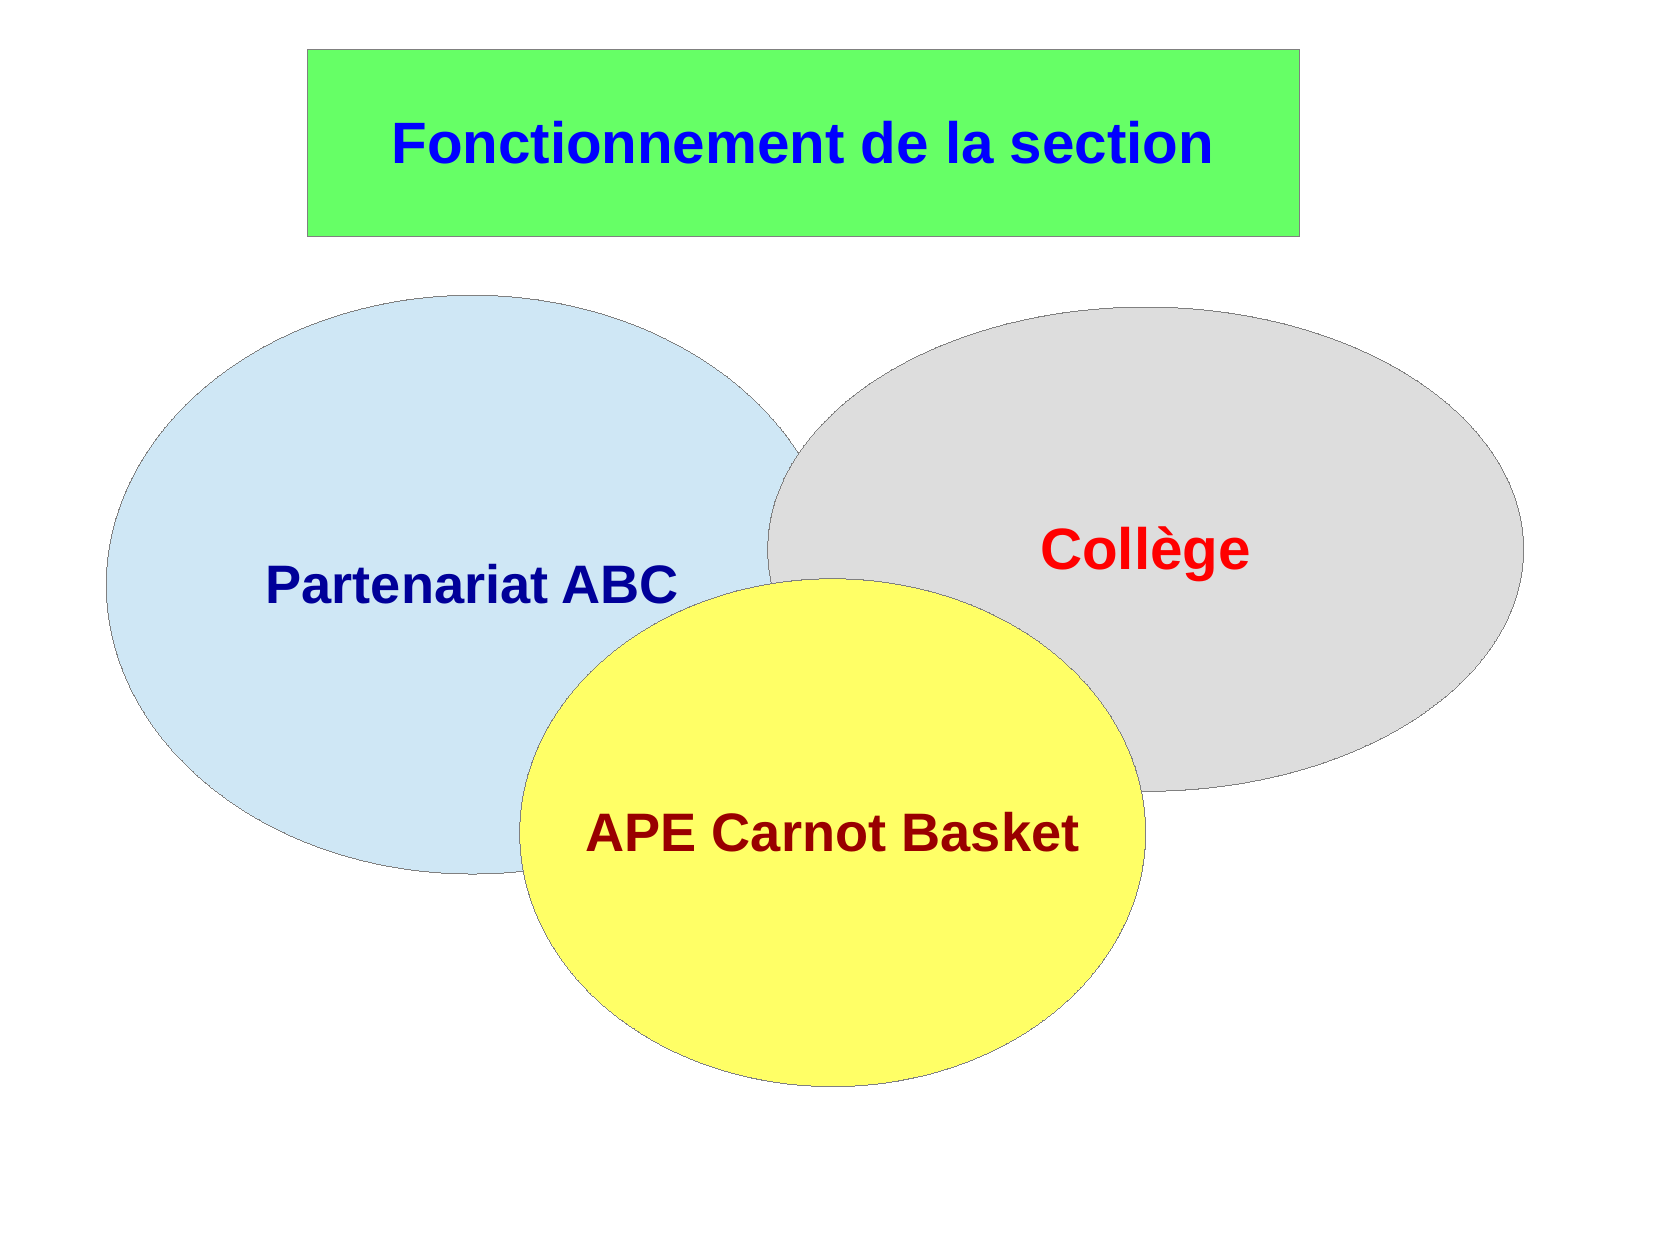

Fonctionnement de la section
Partenariat ABC
Collège
APE Carnot Basket